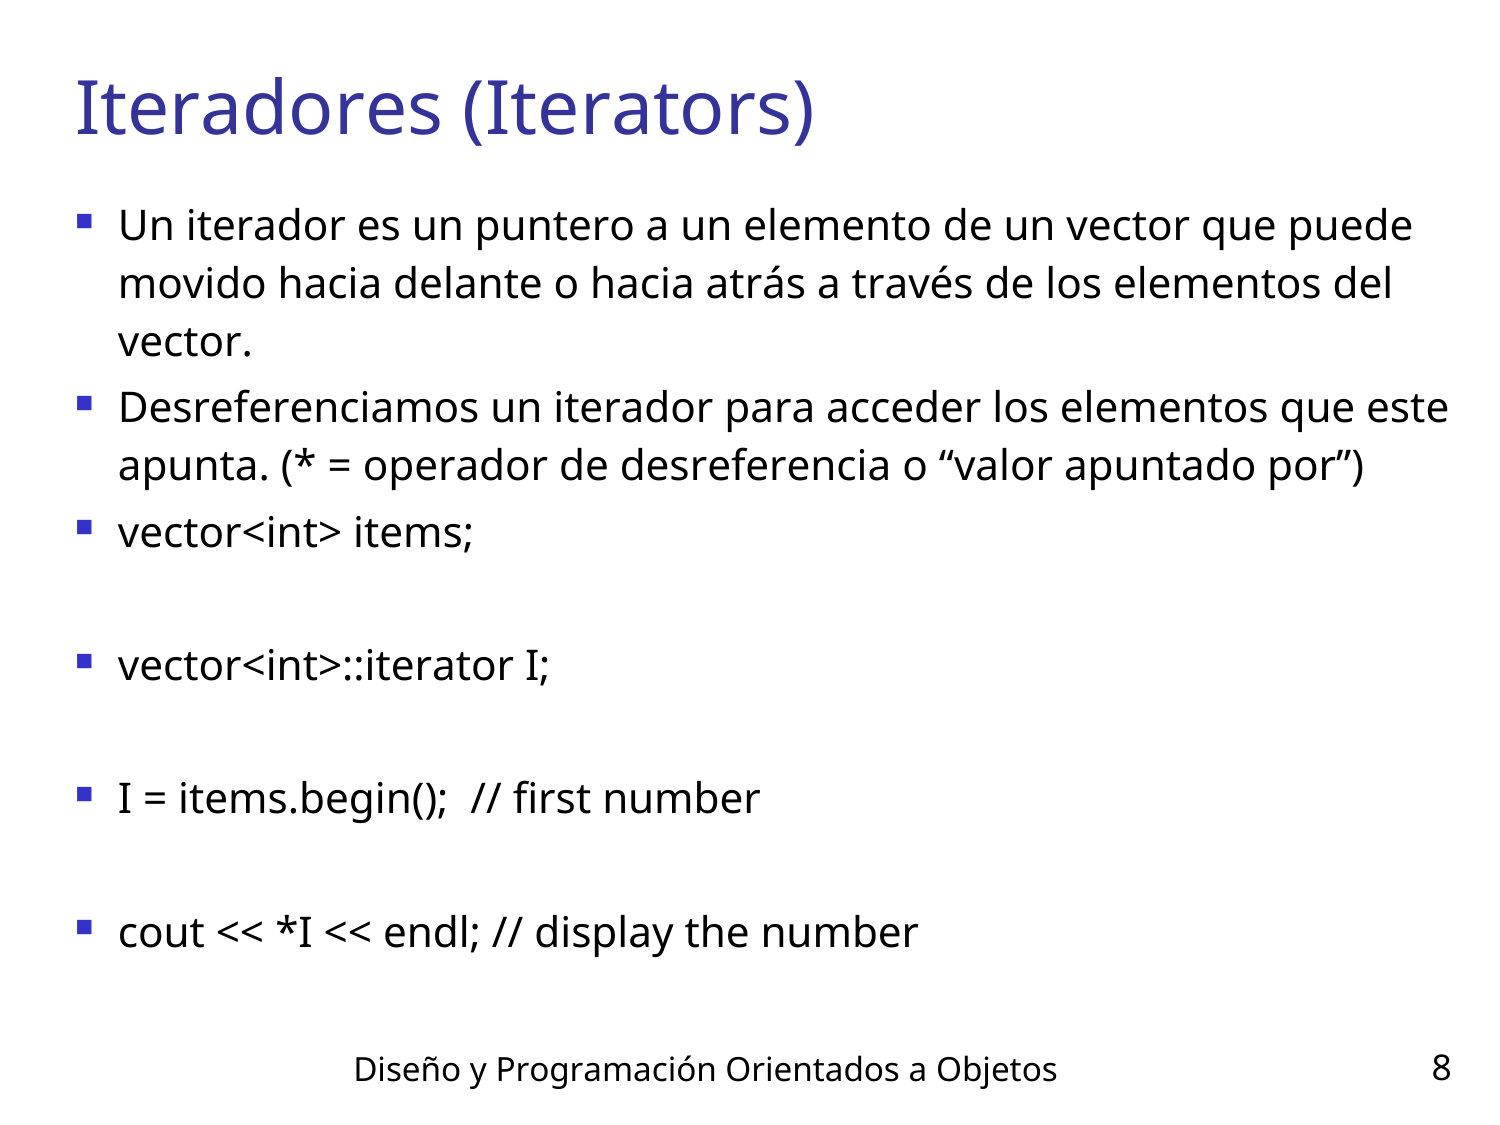

# Iteradores (Iterators)‏
Un iterador es un puntero a un elemento de un vector que puede movido hacia delante o hacia atrás a través de los elementos del vector.
Desreferenciamos un iterador para acceder los elementos que este apunta. (* = operador de desreferencia o “valor apuntado por”)‏
vector<int> items;
vector<int>::iterator I;
I = items.begin(); // first number
cout << *I << endl; // display the number
Diseño y Programación Orientados a Objetos
8